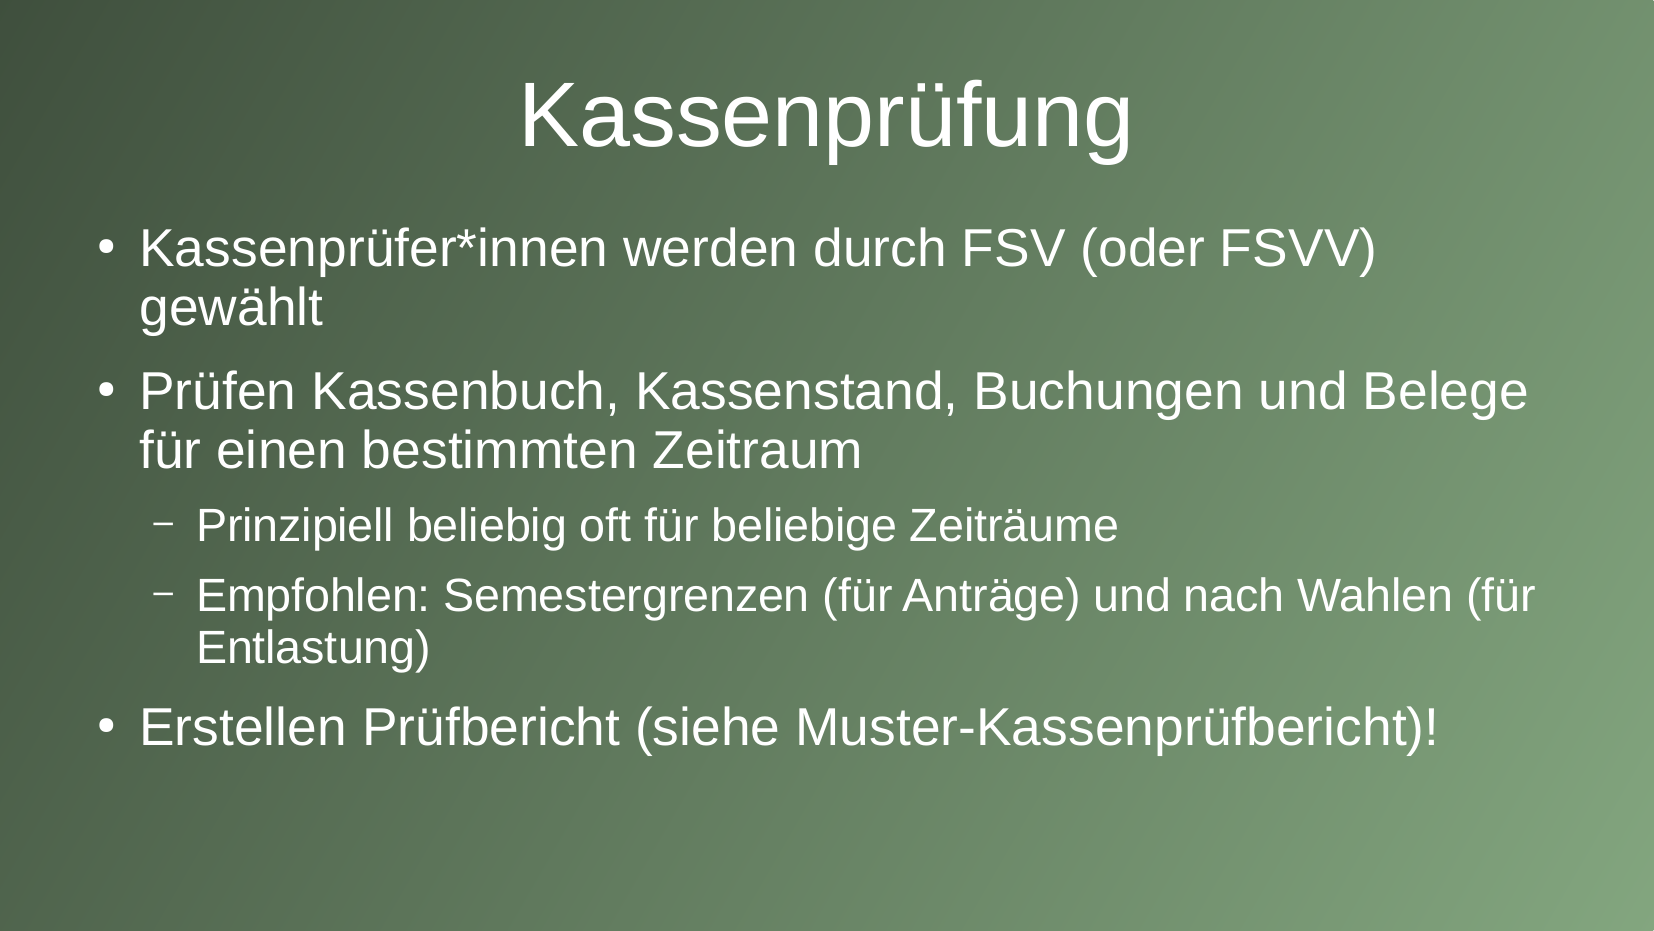

# Kassenprüfung
Kassenprüfer*innen werden durch FSV (oder FSVV) gewählt
Prüfen Kassenbuch, Kassenstand, Buchungen und Belege für einen bestimmten Zeitraum
Prinzipiell beliebig oft für beliebige Zeiträume
Empfohlen: Semestergrenzen (für Anträge) und nach Wahlen (für Entlastung)
Erstellen Prüfbericht (siehe Muster-Kassenprüfbericht)!